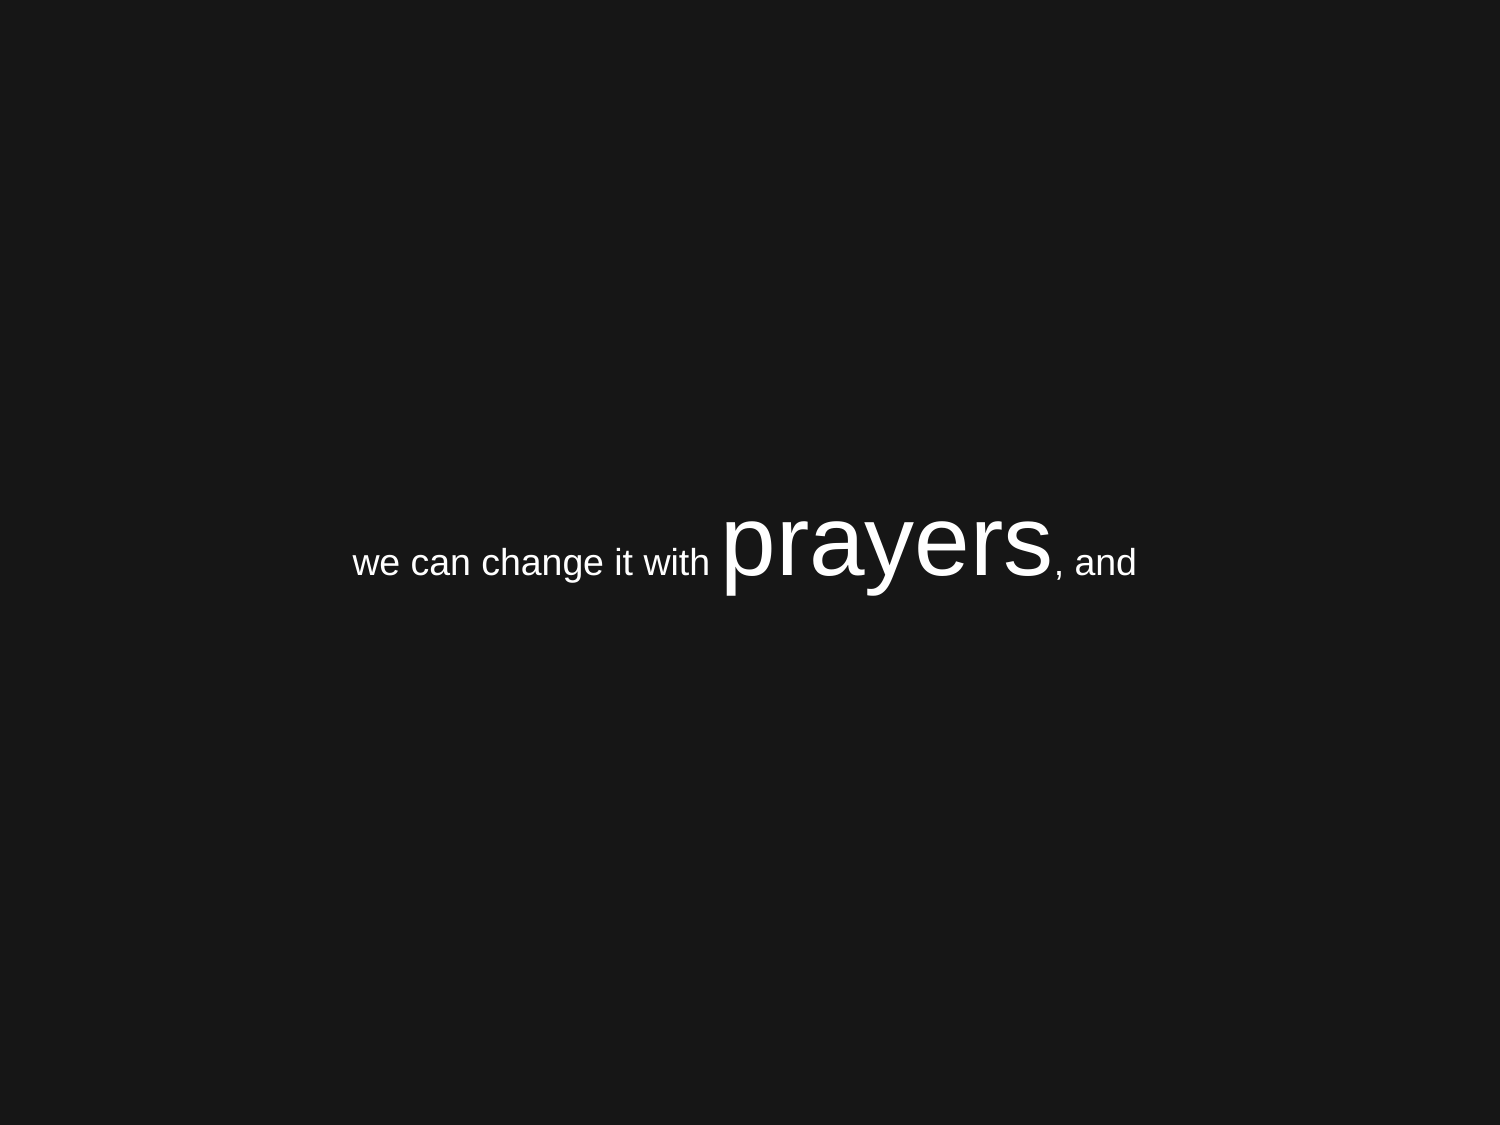

we can change it with prayers, and